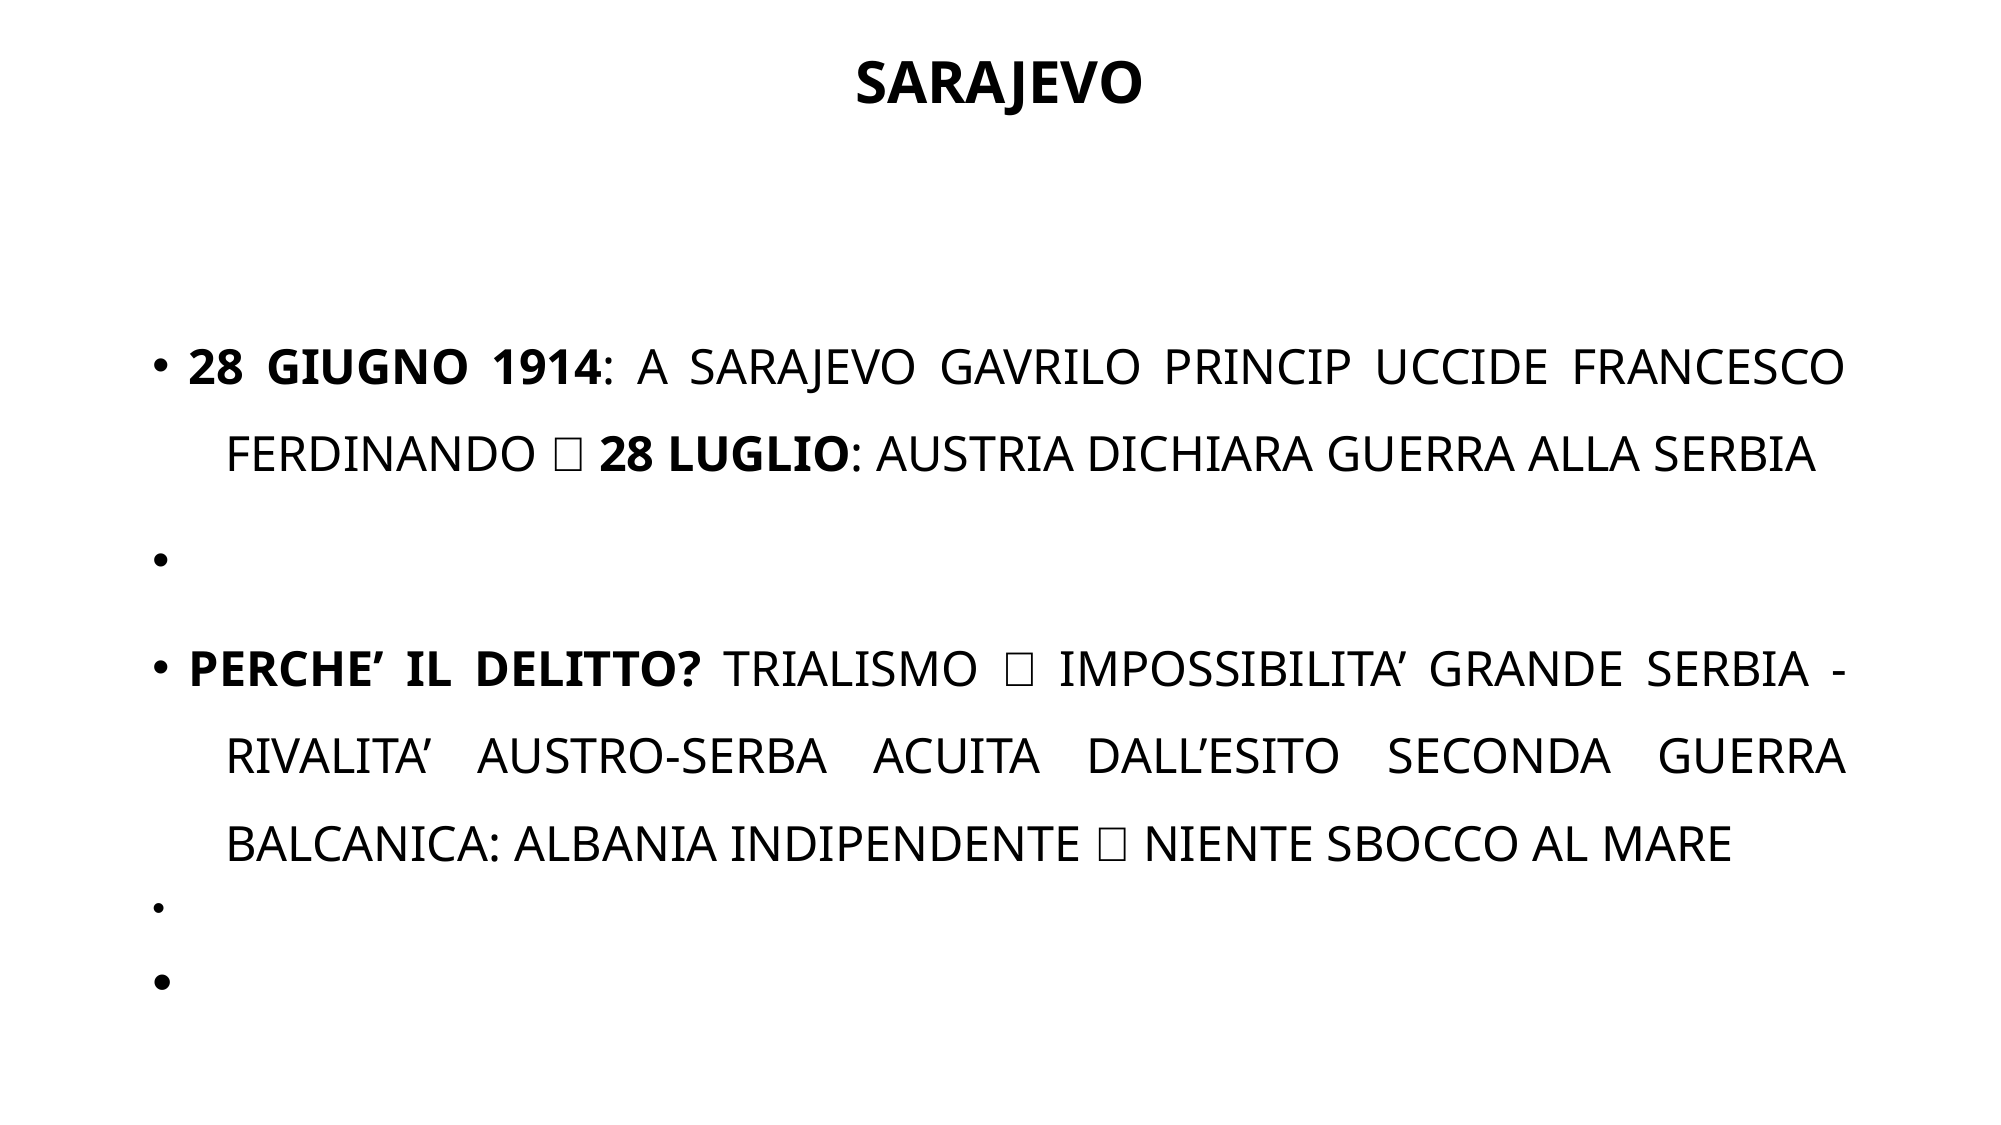

# SARAJEVO
28 GIUGNO 1914: A SARAJEVO GAVRILO PRINCIP UCCIDE FRANCESCO FERDINANDO  28 LUGLIO: AUSTRIA DICHIARA GUERRA ALLA SERBIA
PERCHE’ IL DELITTO? TRIALISMO  IMPOSSIBILITA’ GRANDE SERBIA - RIVALITA’ AUSTRO-SERBA ACUITA DALL’ESITO SECONDA GUERRA BALCANICA: ALBANIA INDIPENDENTE  NIENTE SBOCCO AL MARE